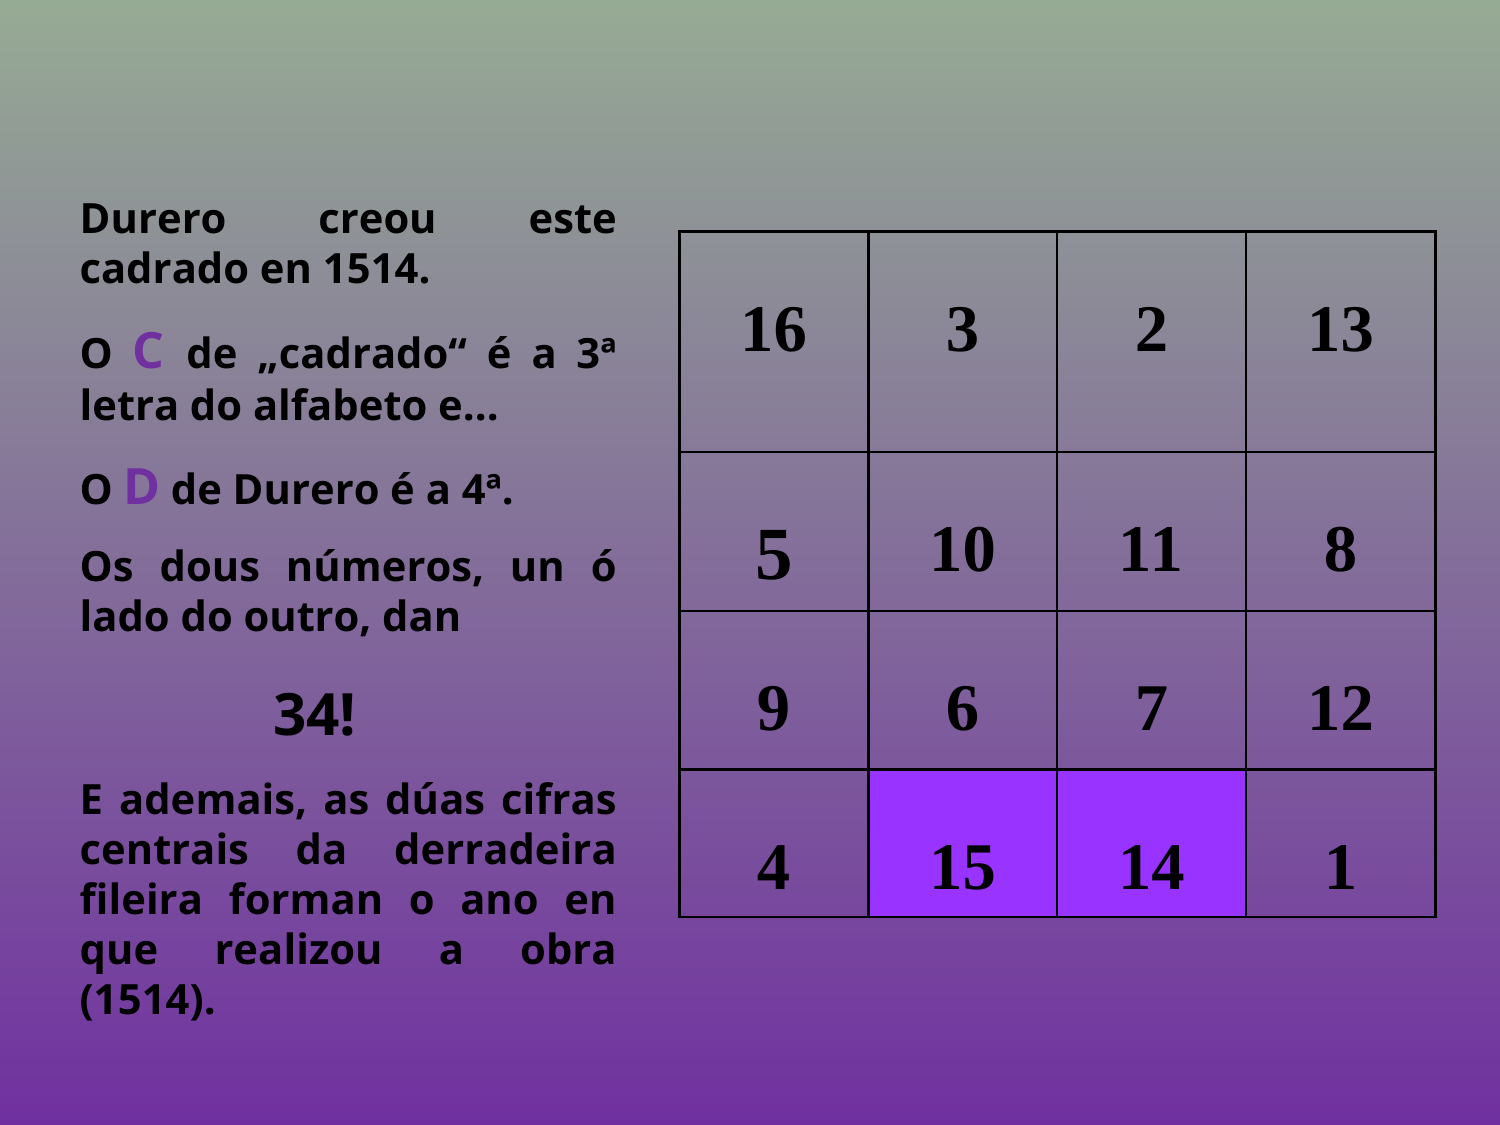

Durero creou este cadrado en 1514.
O C de „cadrado“ é a 3ª letra do alfabeto e...
O D de Durero é a 4ª.
Os dous números, un ó lado do outro, dan
 34!
E ademais, as dúas cifras centrais da derradeira fileira forman o ano en que realizou a obra (1514).
| 16 | 3 | 2 | 13 |
| --- | --- | --- | --- |
| 5 | 10 | 11 | 8 |
| 9 | 6 | 7 | 12 |
| 4 | 15 | 14 | 1 |